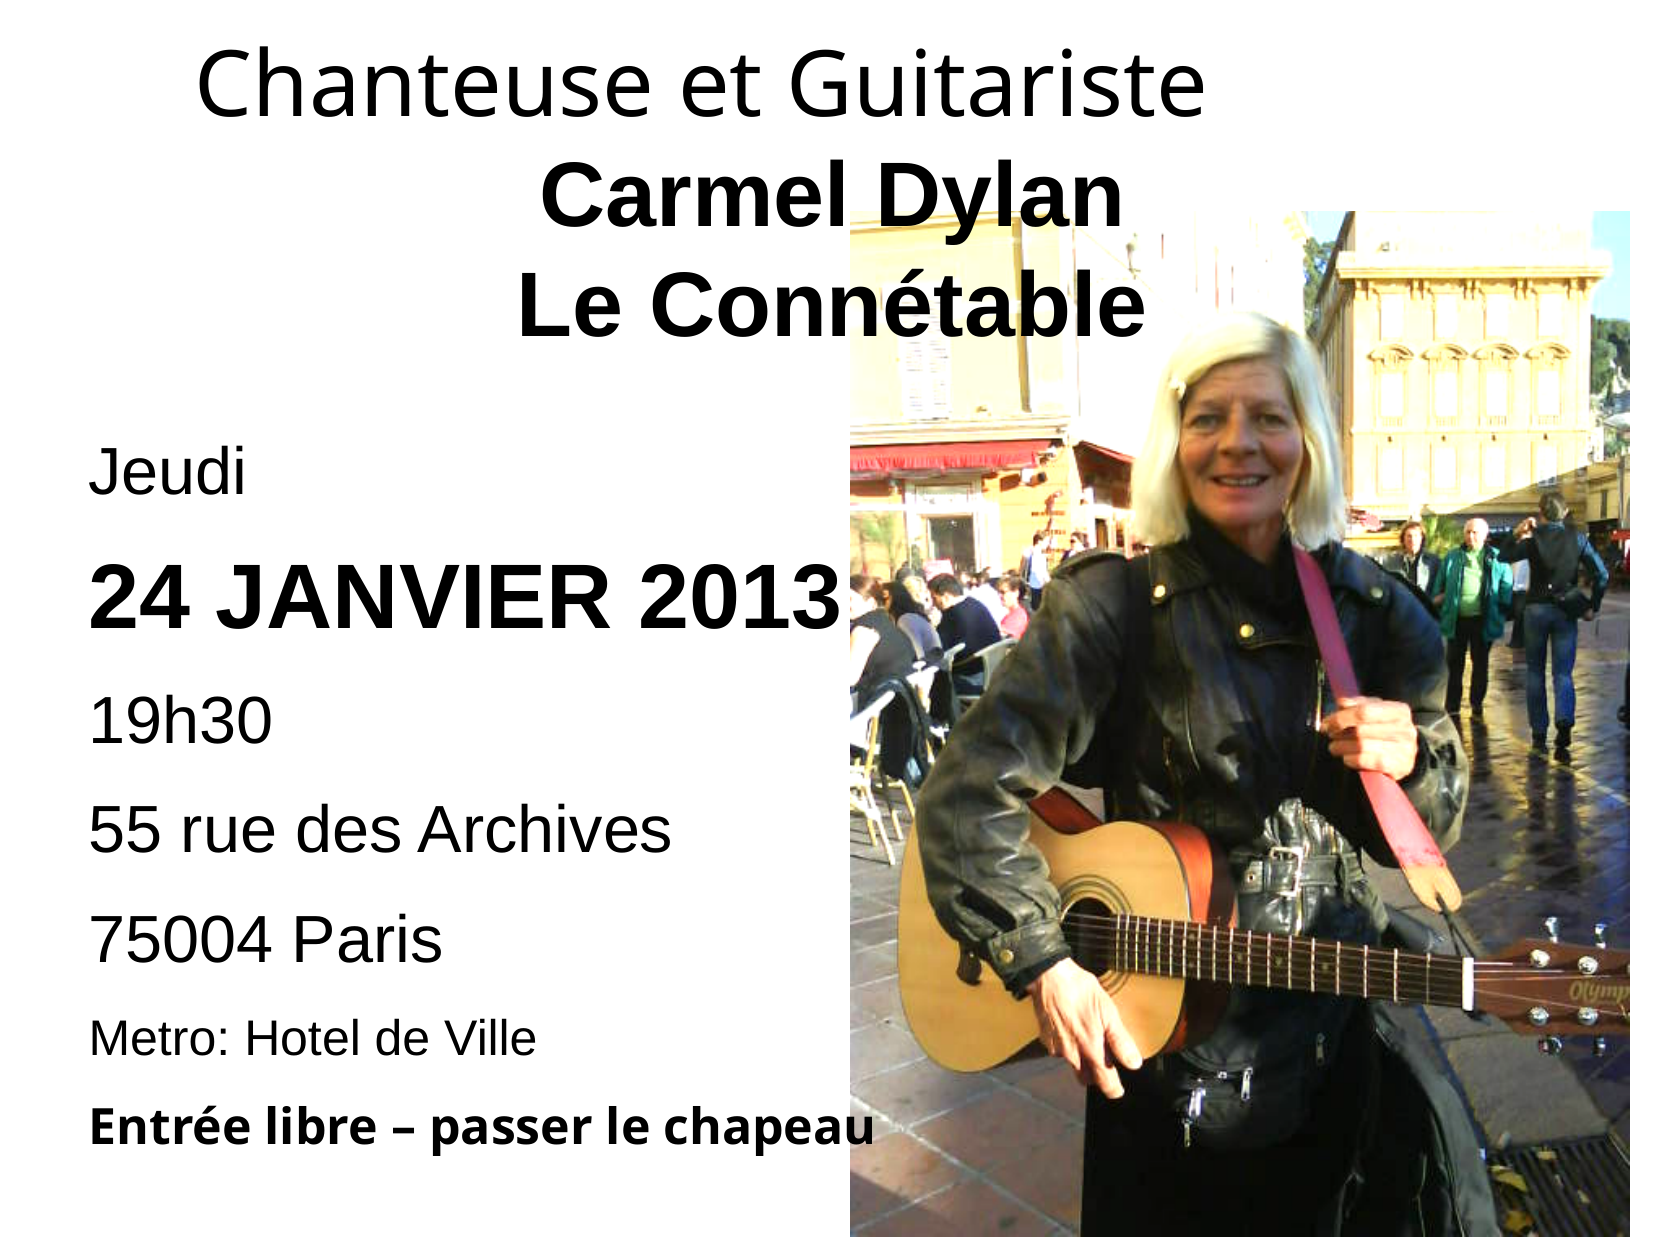

# Chanteuse et Guitariste Carmel Dylan Le Connétable
Jeudi
24 JANVIER 2013
19h30
55 rue des Archives
75004 Paris
Metro: Hotel de Ville
Entrée libre – passer le chapeau